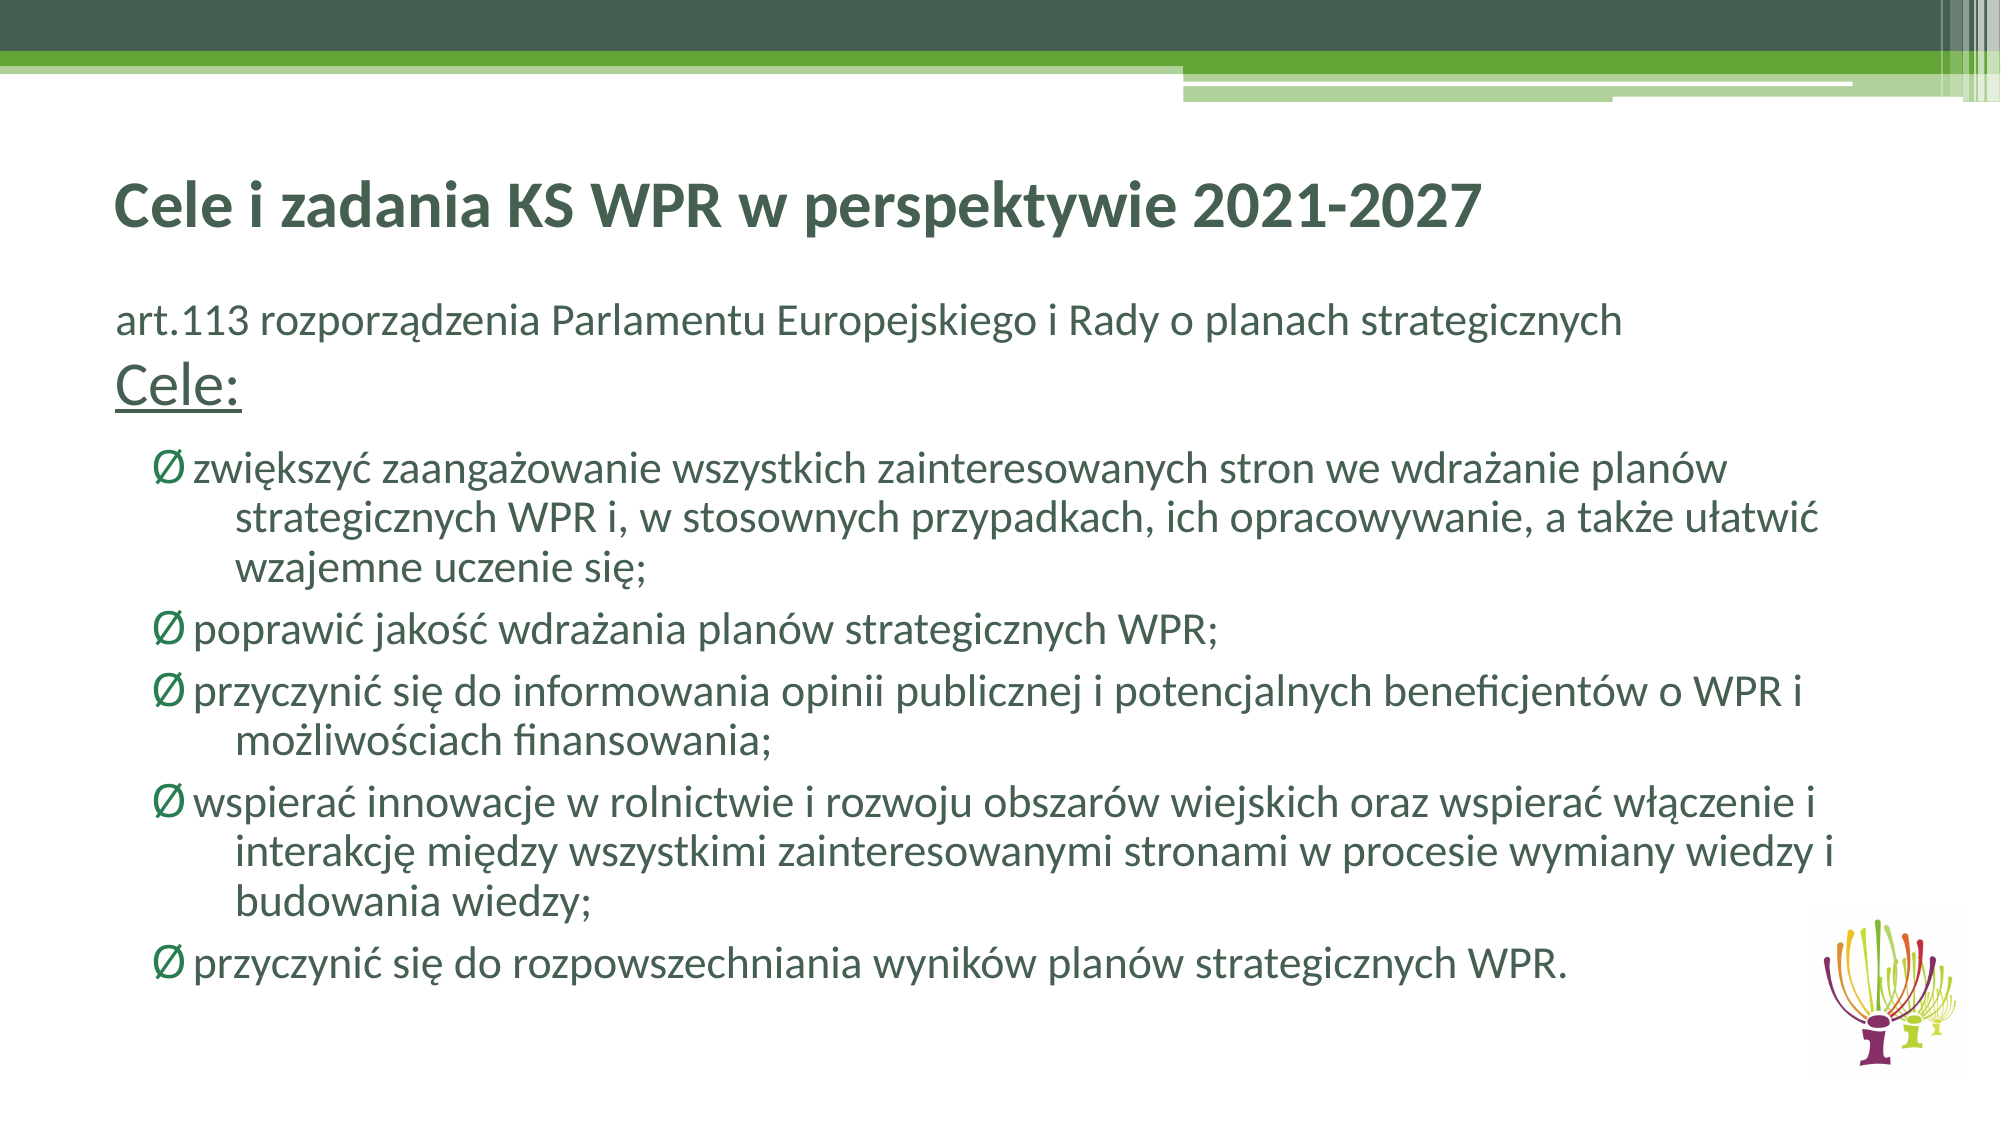

# Cele i zadania KS WPR w perspektywie 2021-2027
art.113 rozporządzenia Parlamentu Europejskiego i Rady o planach strategicznych
Cele:
zwiększyć zaangażowanie wszystkich zainteresowanych stron we wdrażanie planów strategicznych WPR i, w stosownych przypadkach, ich opracowywanie, a także ułatwić wzajemne uczenie się;
poprawić jakość wdrażania planów strategicznych WPR;
przyczynić się do informowania opinii publicznej i potencjalnych beneficjentów o WPR i możliwościach finansowania;
wspierać innowacje w rolnictwie i rozwoju obszarów wiejskich oraz wspierać włączenie i interakcję między wszystkimi zainteresowanymi stronami w procesie wymiany wiedzy i budowania wiedzy;
przyczynić się do rozpowszechniania wyników planów strategicznych WPR.